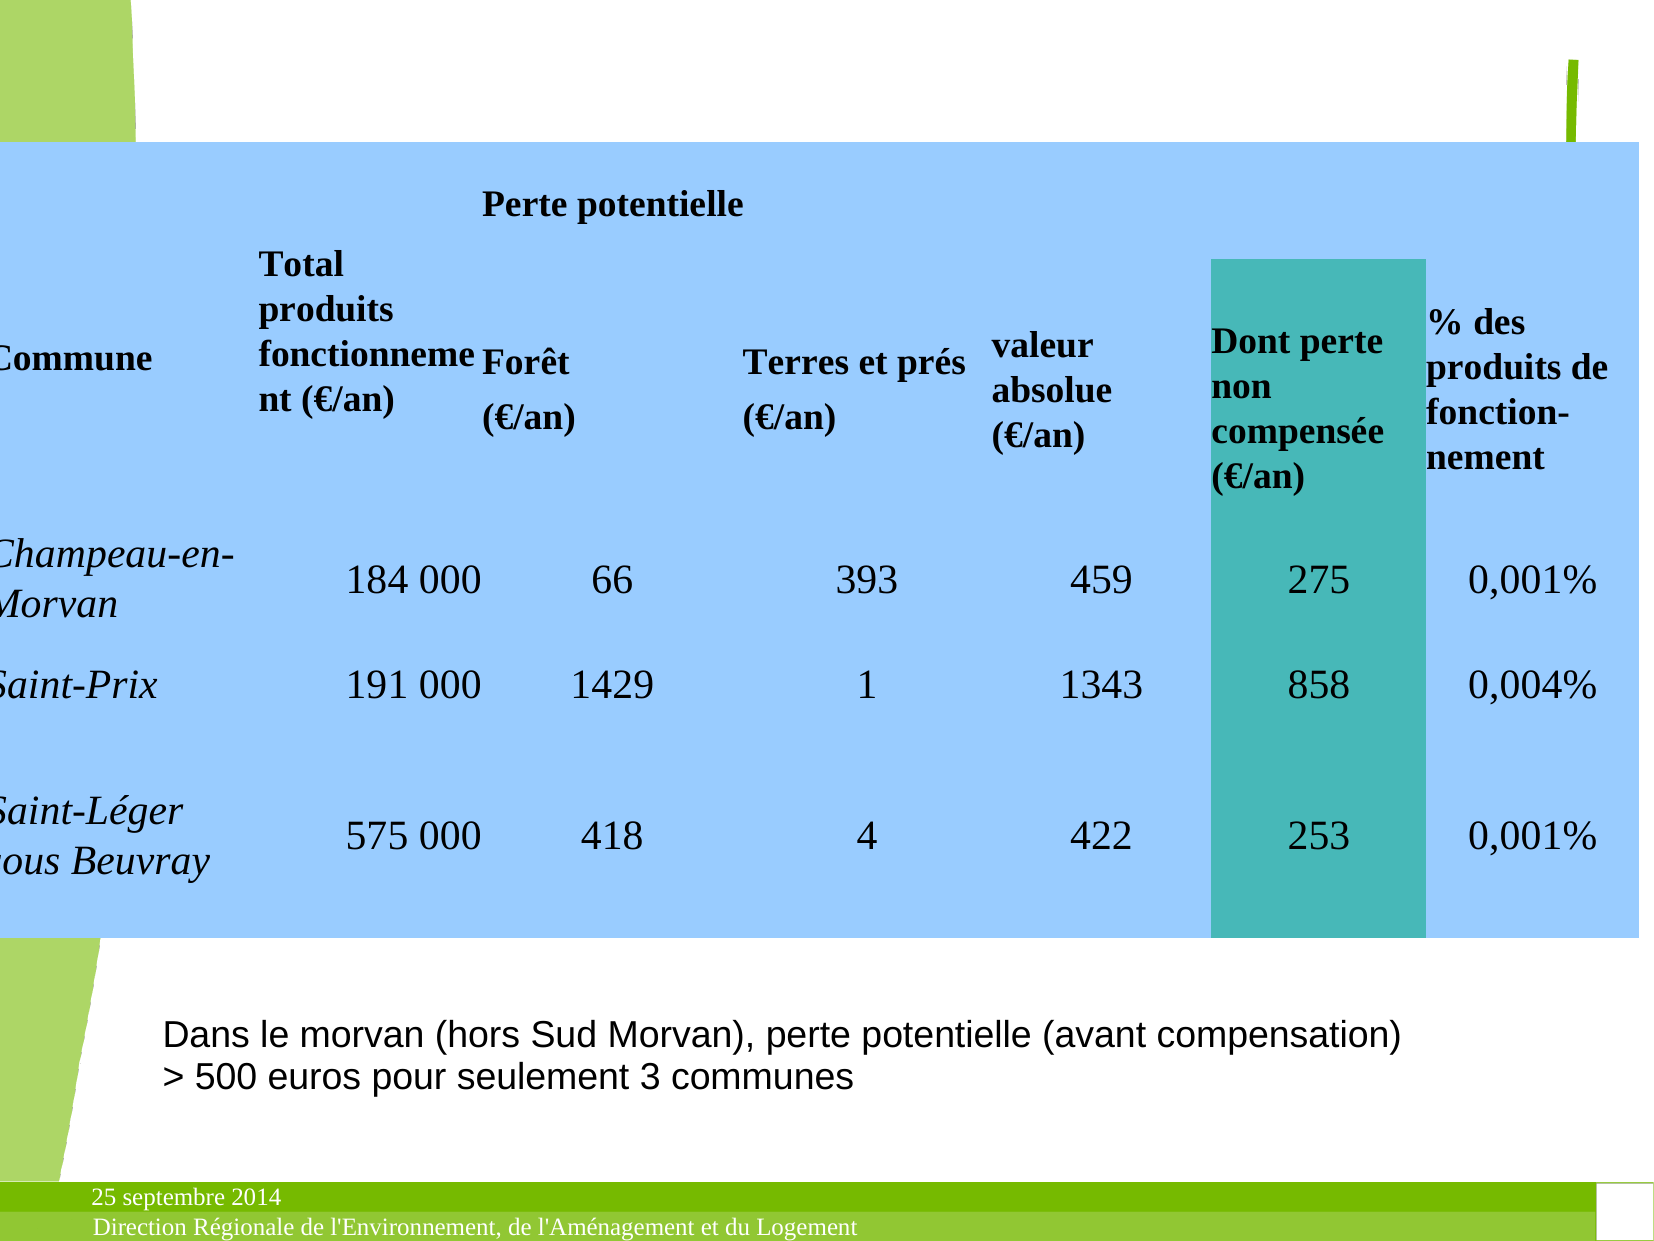

| Commune | Total produits fonctionnement (€/an) | Perte potentielle | | | | |
| --- | --- | --- | --- | --- | --- | --- |
| | | Forêt (€/an) | Terres et prés (€/an) | valeur absolue (€/an) | Dont perte non compensée (€/an) | % des produits de fonction-nement |
| Champeau-en-Morvan | 184 000 | 66 | 393 | 459 | 275 | 0,001% |
| Saint-Prix | 191 000 | 1429 | 1 | 1343 | 858 | 0,004% |
| Saint-Léger sous Beuvray | 575 000 | 418 | 4 | 422 | 253 | 0,001% |
Dans le morvan (hors Sud Morvan), perte potentielle (avant compensation) > 500 euros pour seulement 3 communes